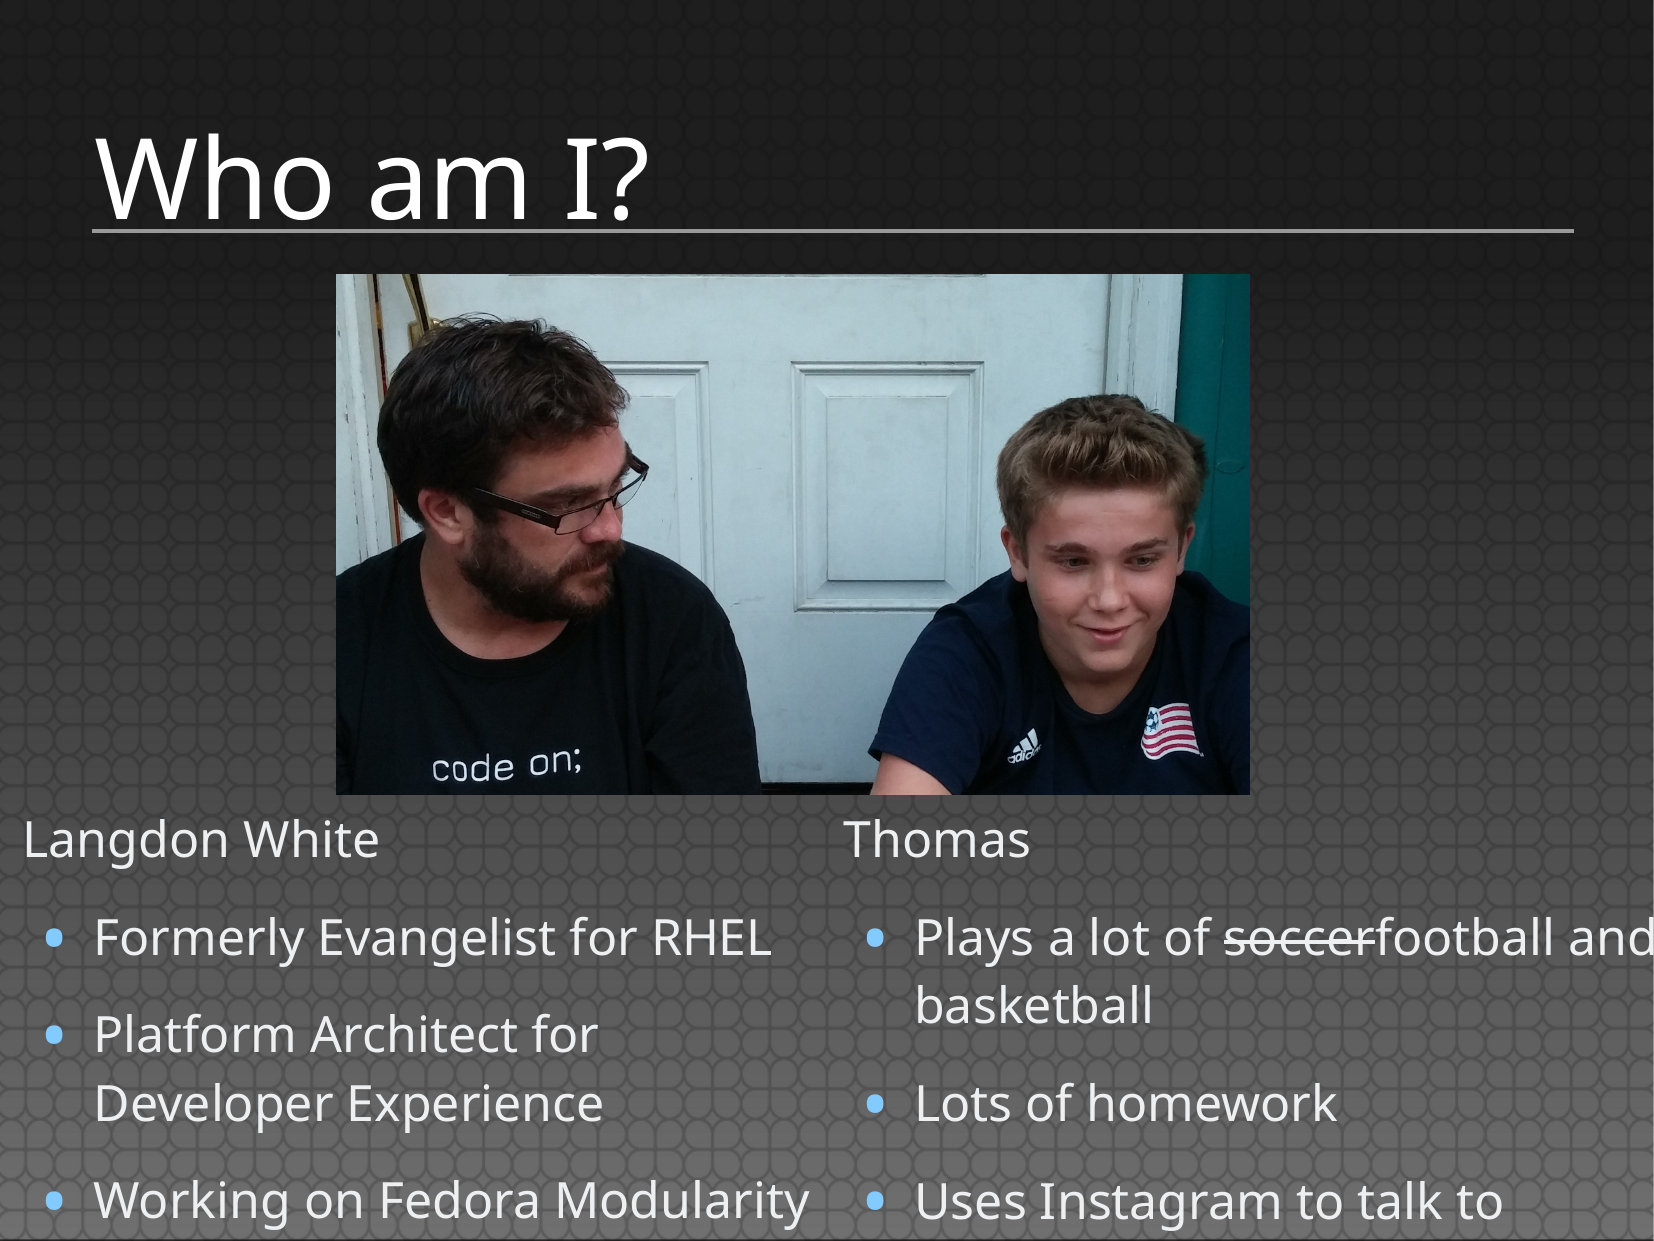

# Who am I?
Langdon White
Formerly Evangelist for RHEL
Platform Architect for Developer Experience
Working on Fedora Modularity
Thomas
Plays a lot of soccerfootball and basketball
Lots of homework
Uses Instagram to talk to friends